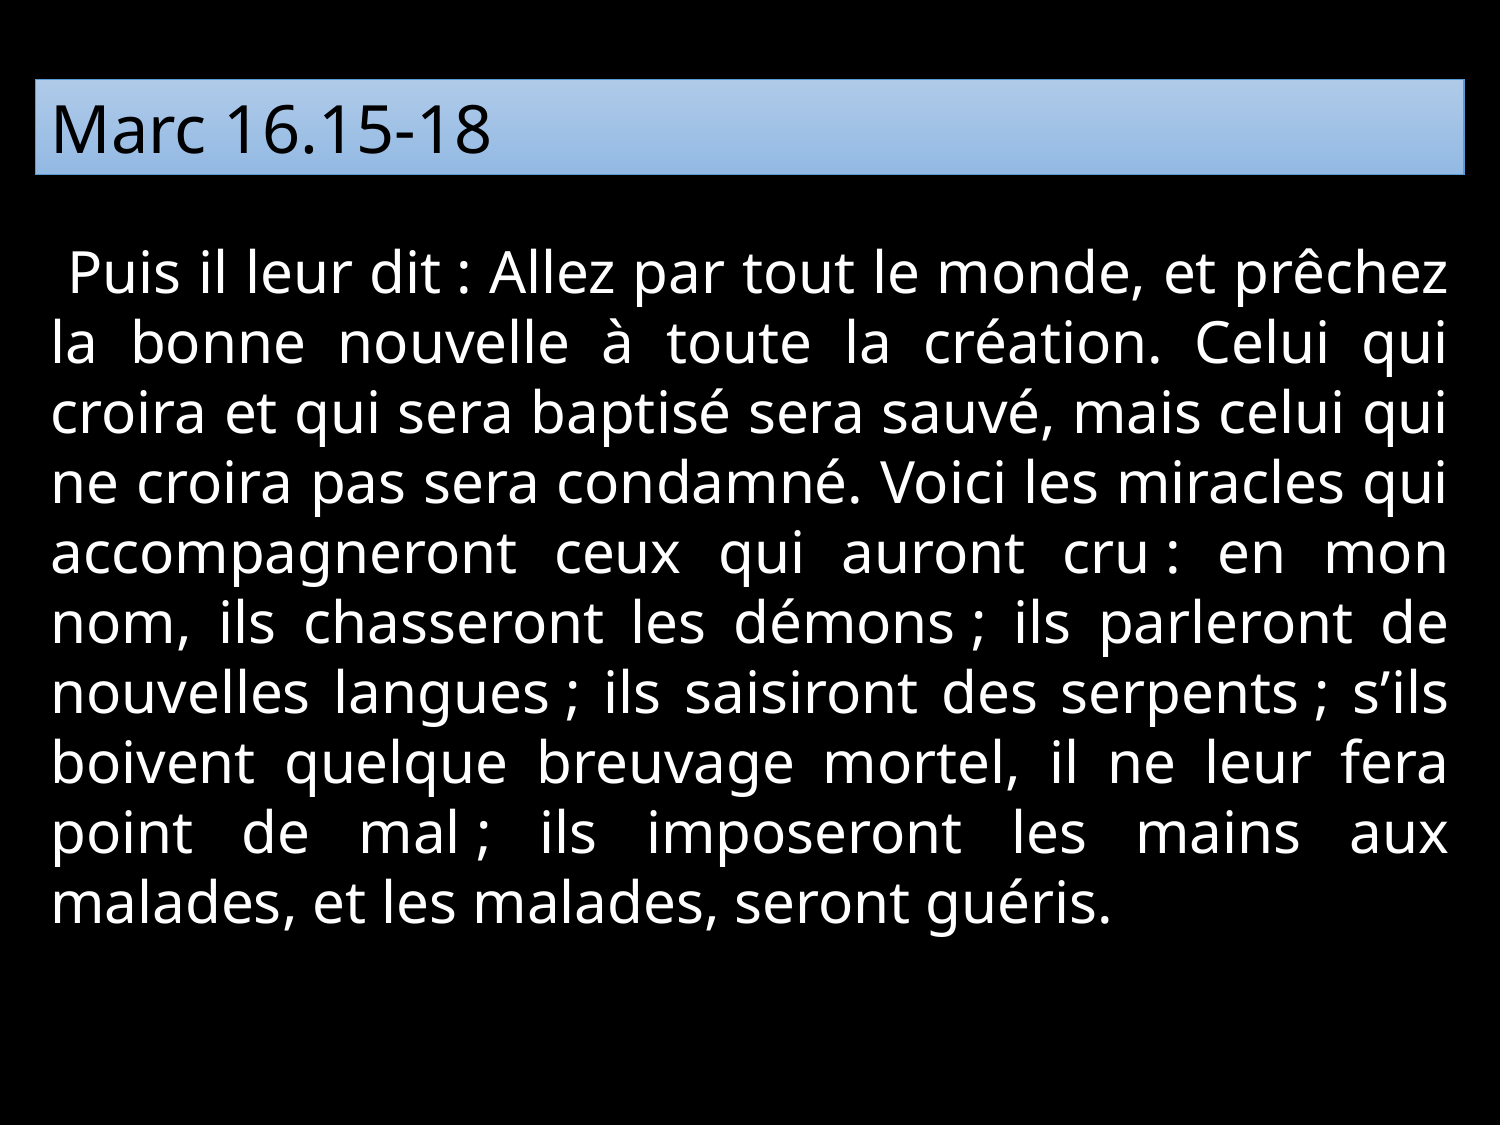

Marc 16.15-18
 Puis il leur dit : Allez par tout le monde, et prêchez la bonne nouvelle à toute la création. Celui qui croira et qui sera baptisé sera sauvé, mais celui qui ne croira pas sera condamné. Voici les miracles qui accompagneront ceux qui auront cru : en mon nom, ils chasseront les démons ; ils parleront de nouvelles langues ; ils saisiront des serpents ; s’ils boivent quelque breuvage mortel, il ne leur fera point de mal ; ils imposeront les mains aux malades, et les malades, seront guéris.